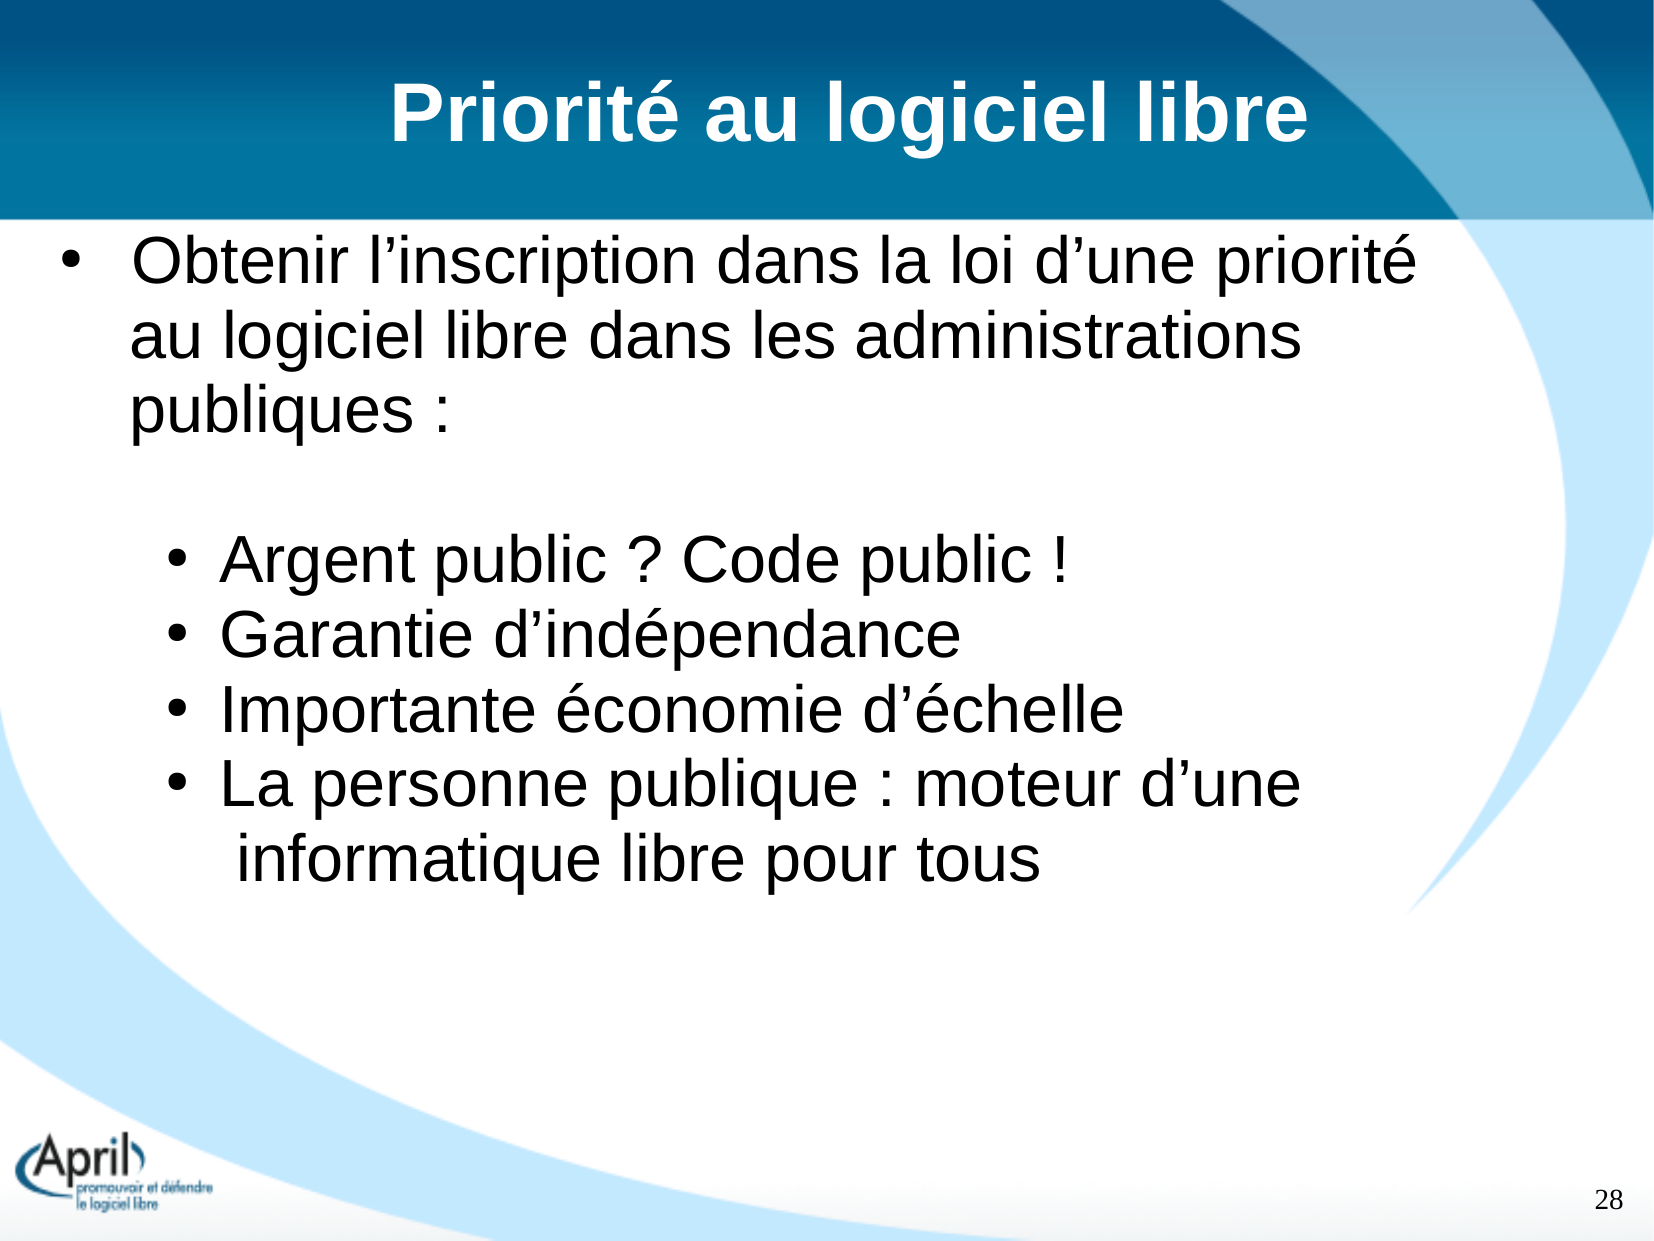

Priorité au logiciel libre
# Obtenir l’inscription dans la loi d’une priorité au logiciel libre dans les administrations publiques :
 Argent public ? Code public !
 Garantie d’indépendance
 Importante économie d’échelle
 La personne publique : moteur d’une informatique libre pour tous
28